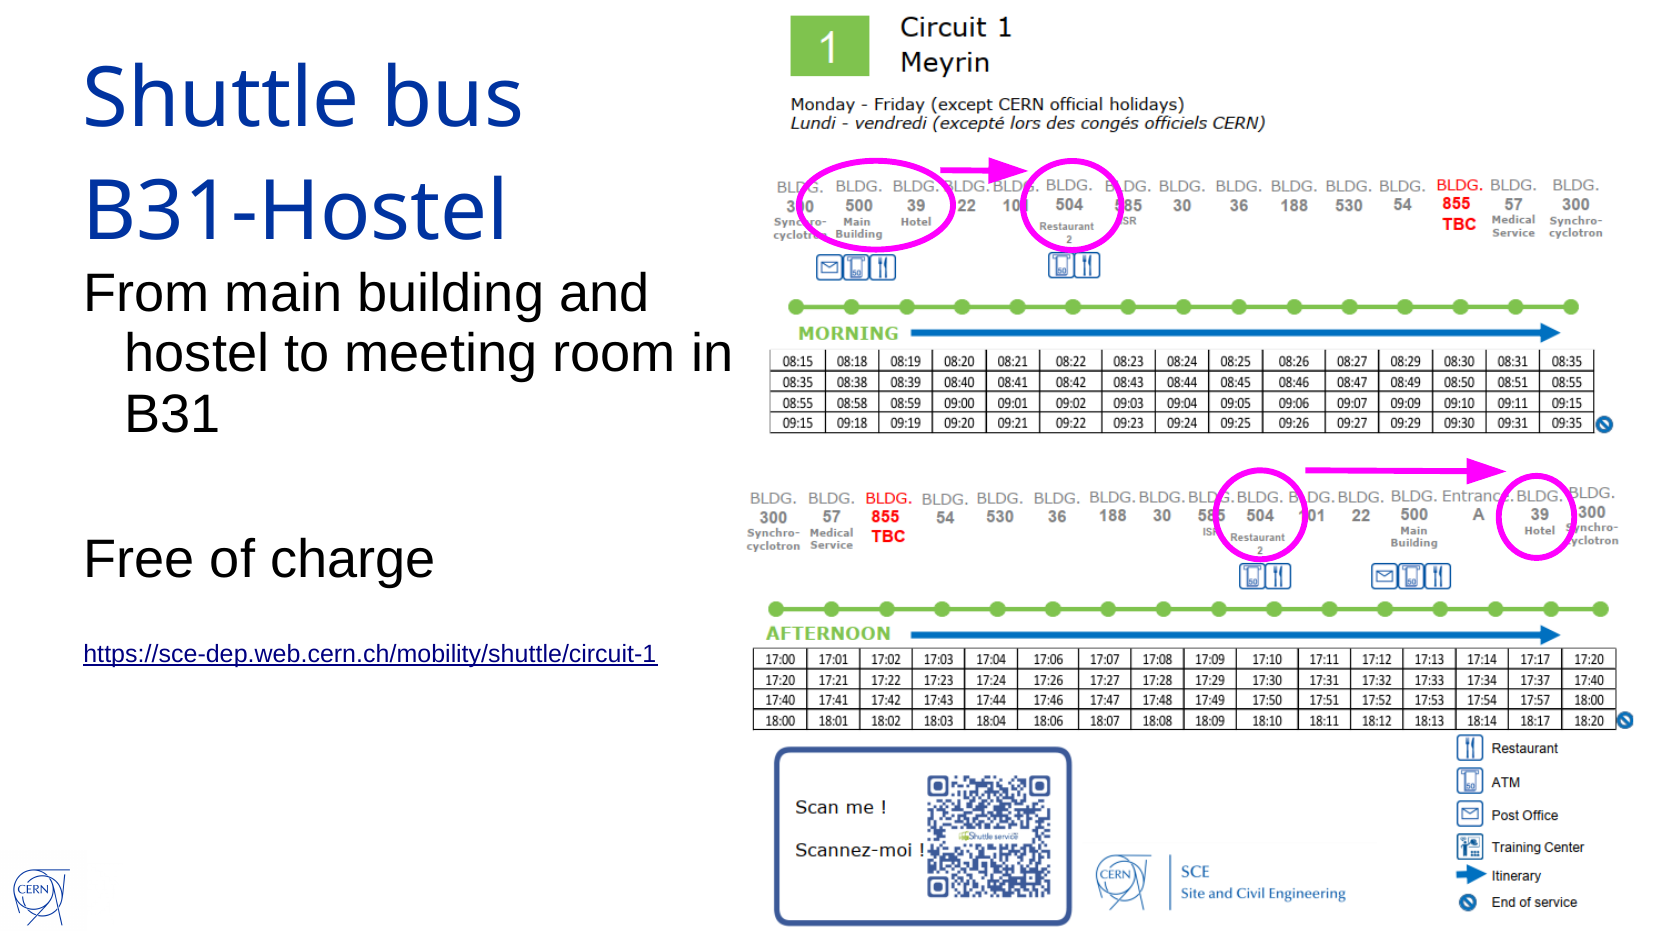

# Shuttle bus B31-Hostel
From main building and hostel to meeting room in B31
Free of charge
https://sce-dep.web.cern.ch/mobility/shuttle/circuit-1